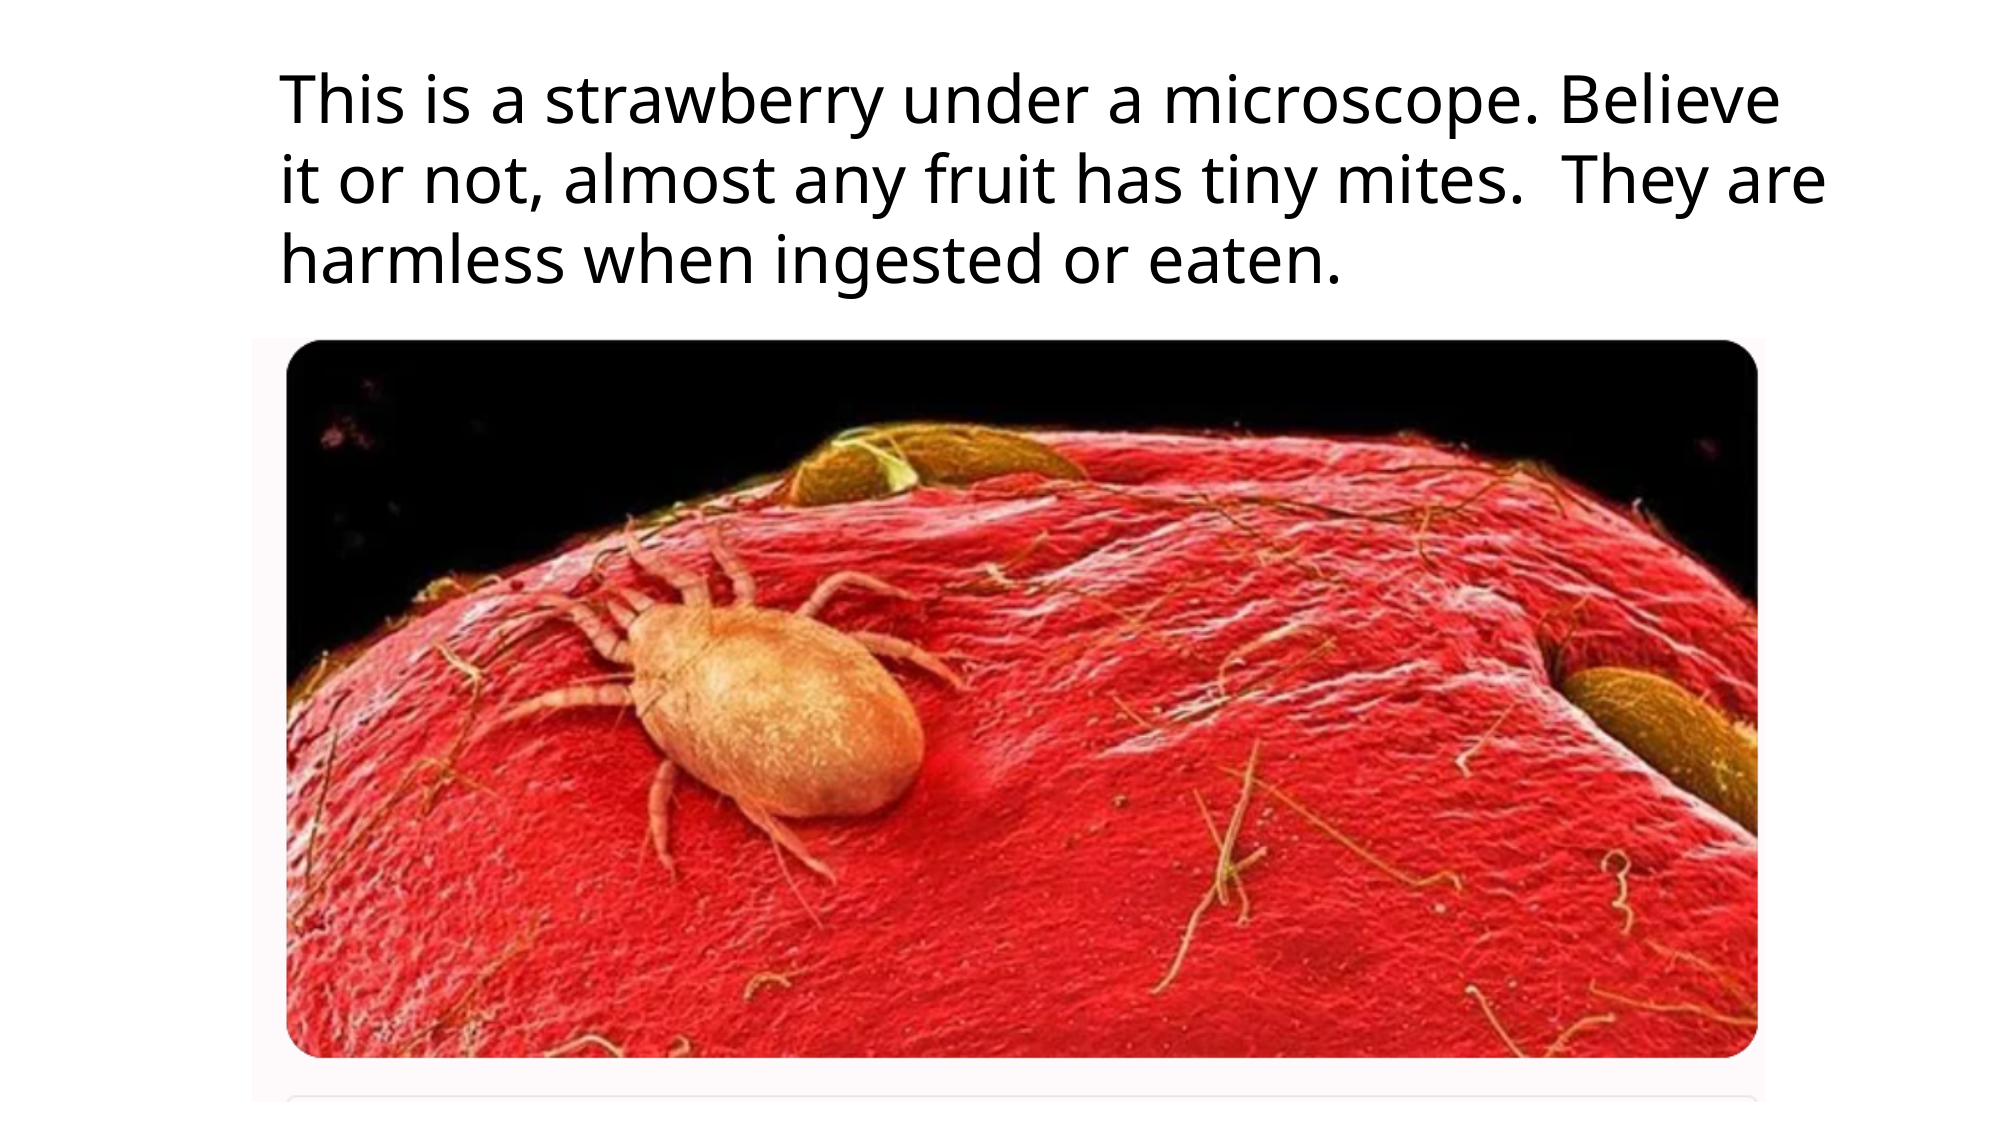

This is a strawberry under a microscope. Believe it or not, almost any fruit has tiny mites. They are harmless when ingested or eaten.